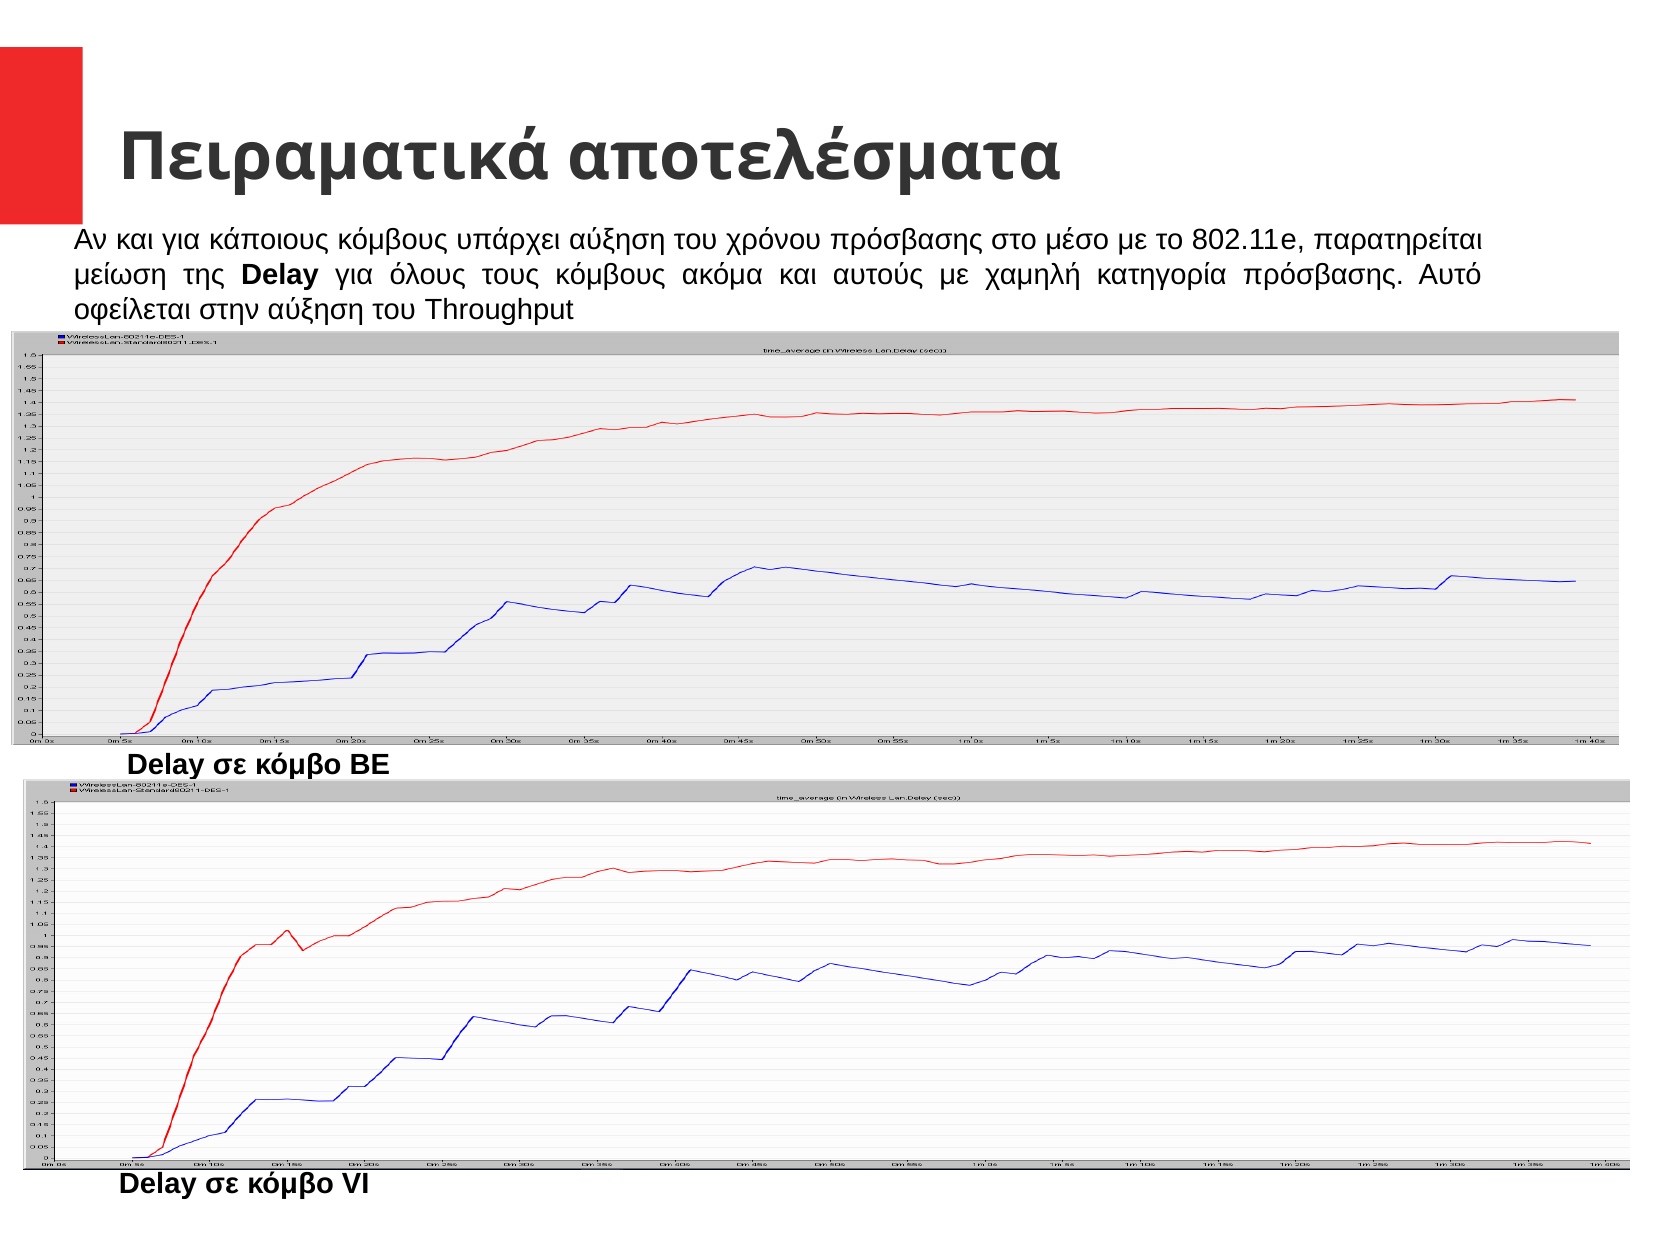

Πειραματικά αποτελέσματα
Αν και για κάποιους κόμβους υπάρχει αύξηση του χρόνου πρόσβασης στο μέσο με το 802.11e, παρατηρείται μείωση της Delay για όλους τους κόμβους ακόμα και αυτούς με χαμηλή κατηγορία πρόσβασης. Αυτό οφείλεται στην αύξηση του Throughput
Delay σε κόμβο BE
Delay σε κόμβο VI